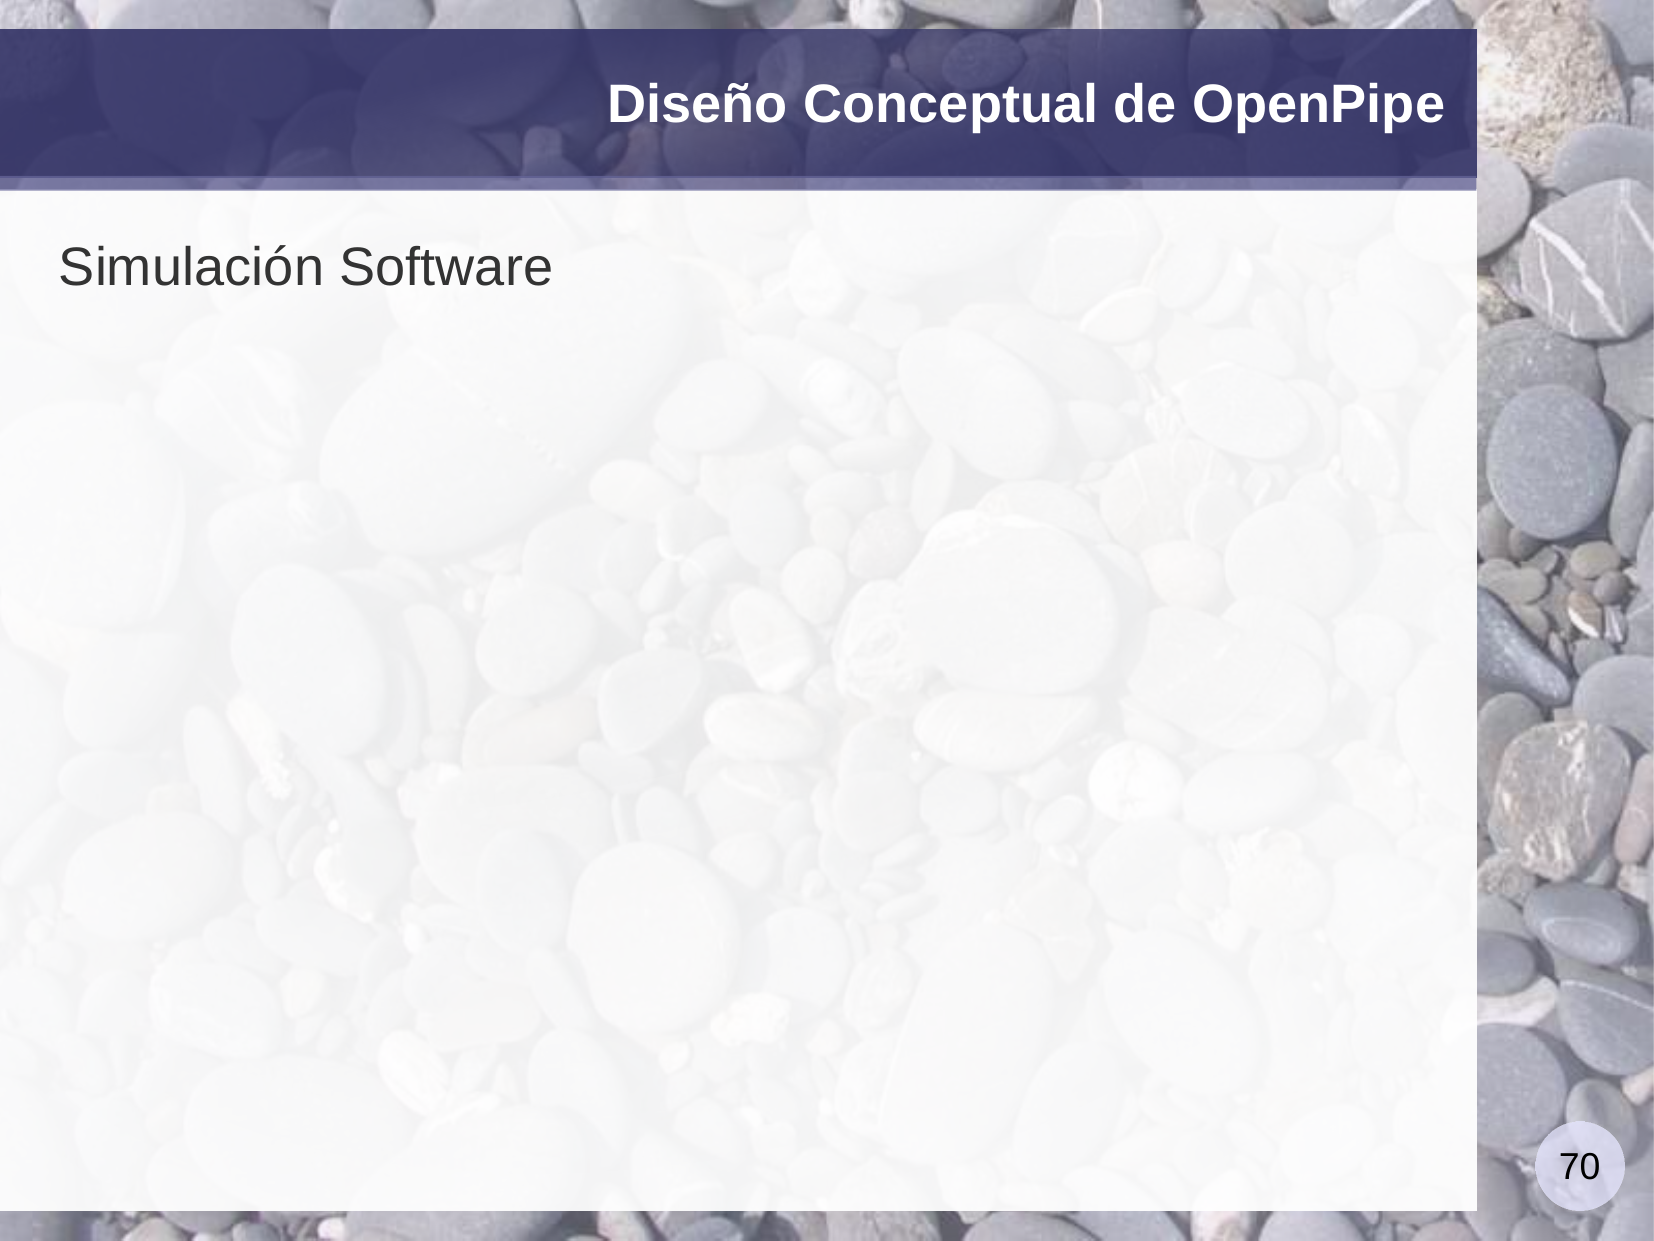

# Diseño Conceptual de OpenPipe
Simulación Software